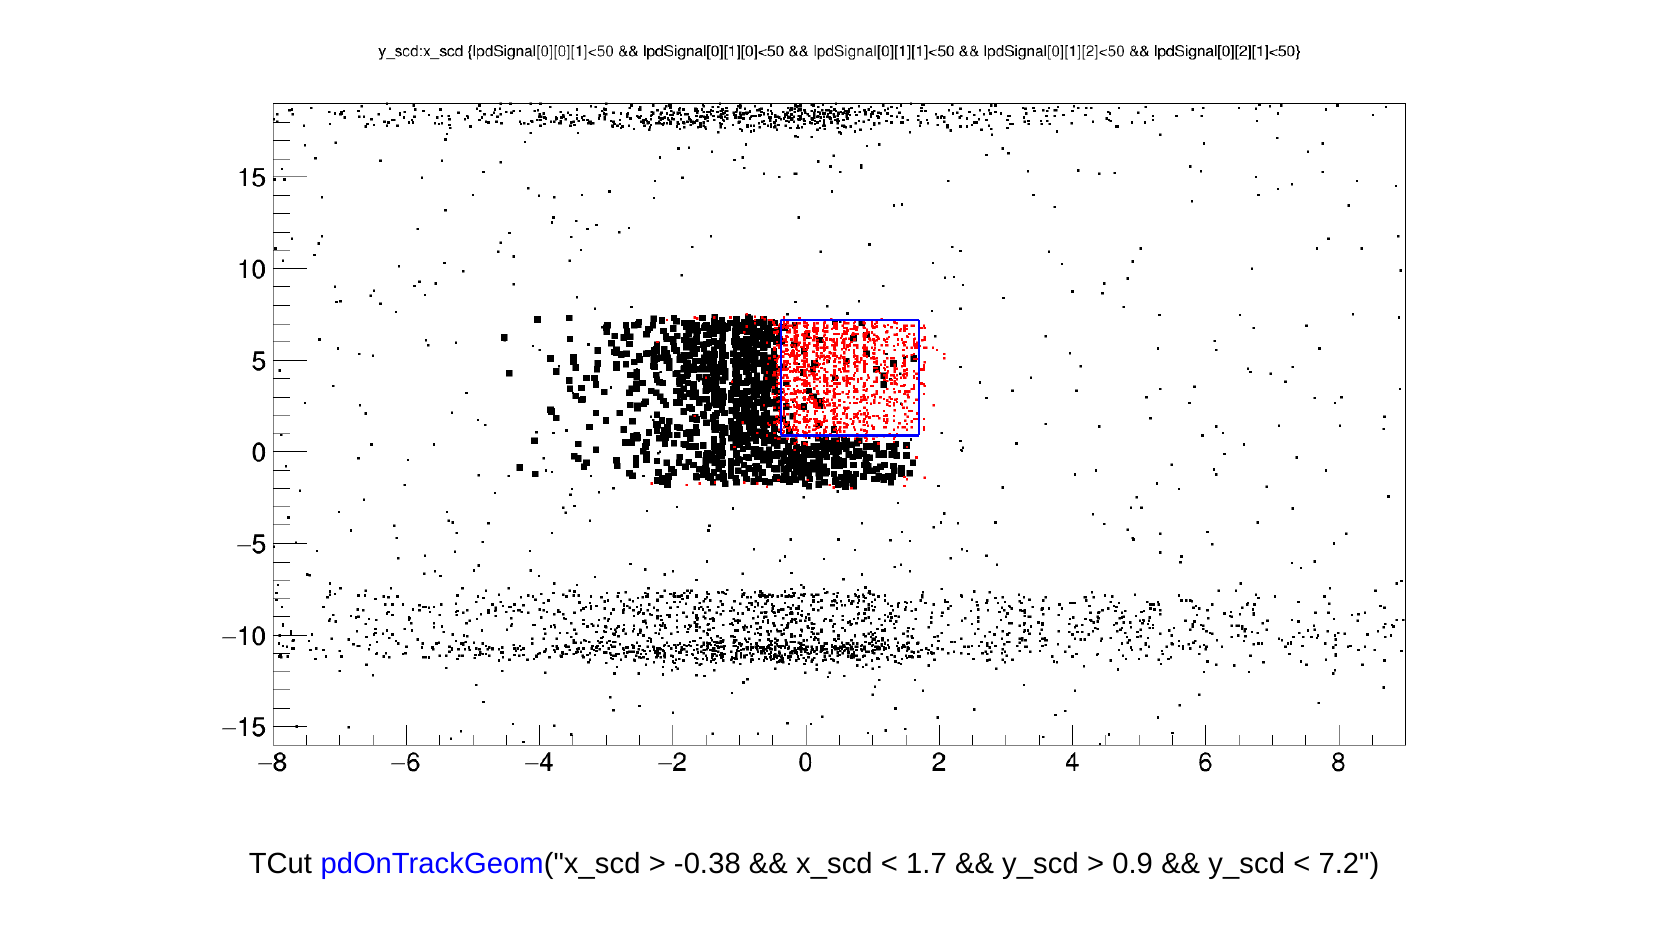

TCut pdOnTrackGeom("x_scd > -0.38 && x_scd < 1.7 && y_scd > 0.9 && y_scd < 7.2")